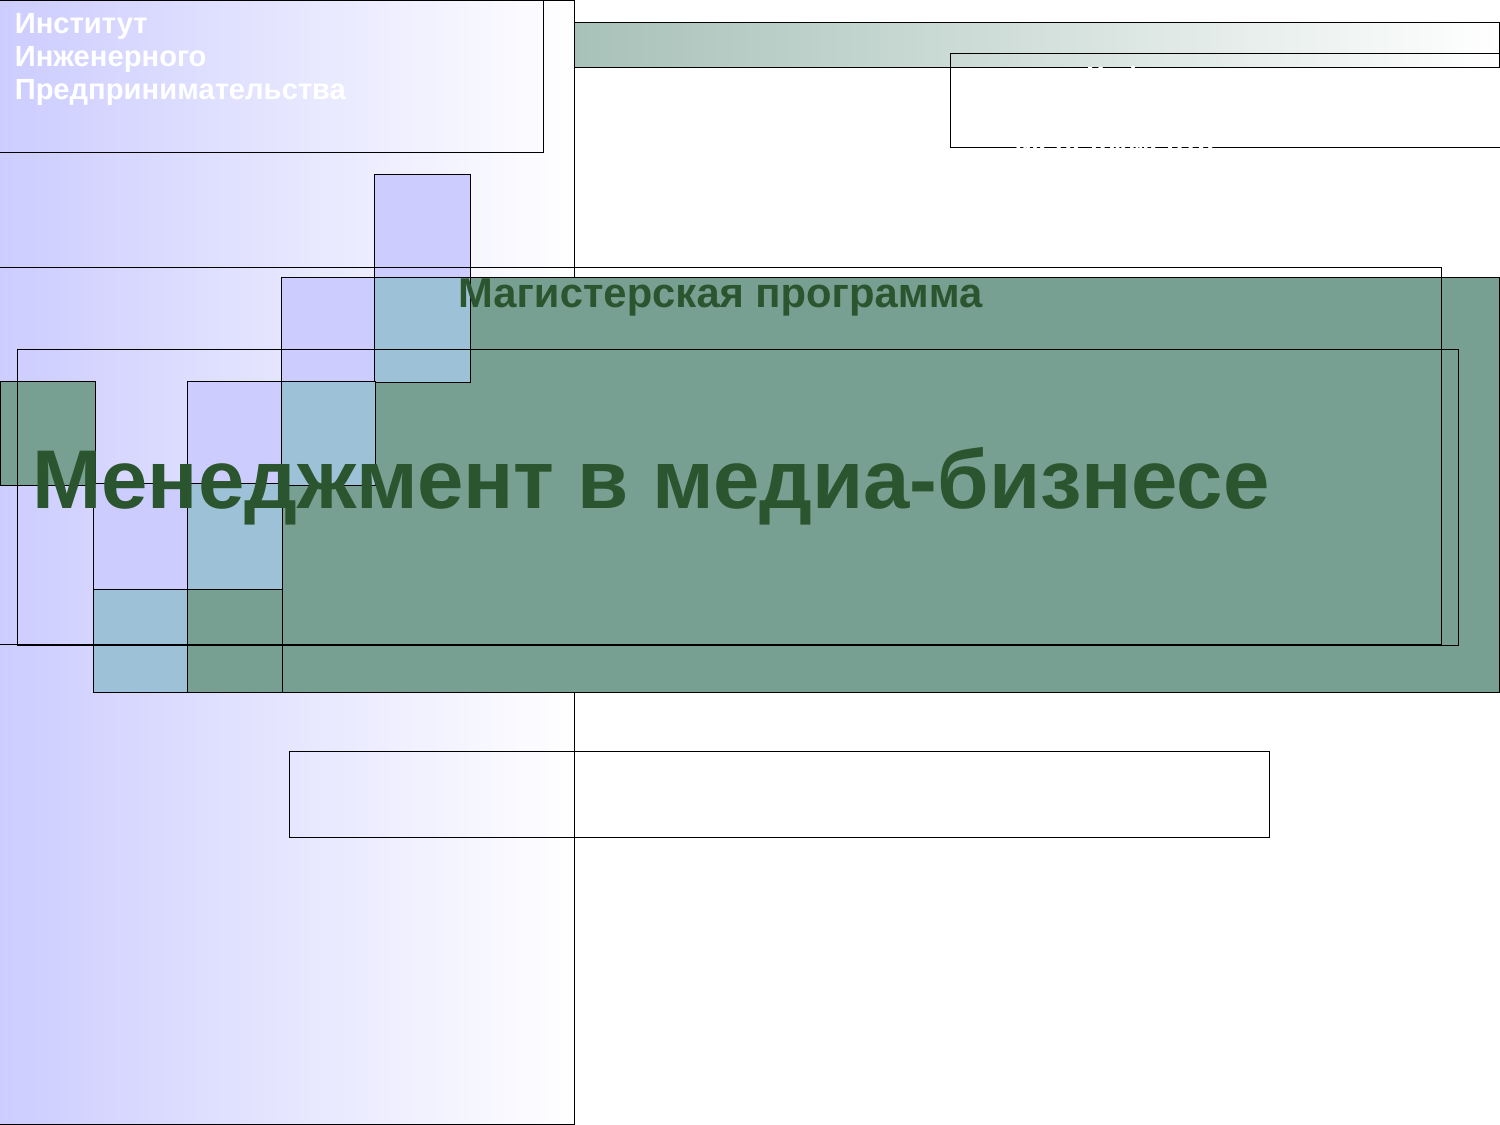

Институт
Инженерного
Предпринимательства
Кафедра
Международного
Менеджмента
Магистерская программа
Менеджмент в медиа-бизнесе